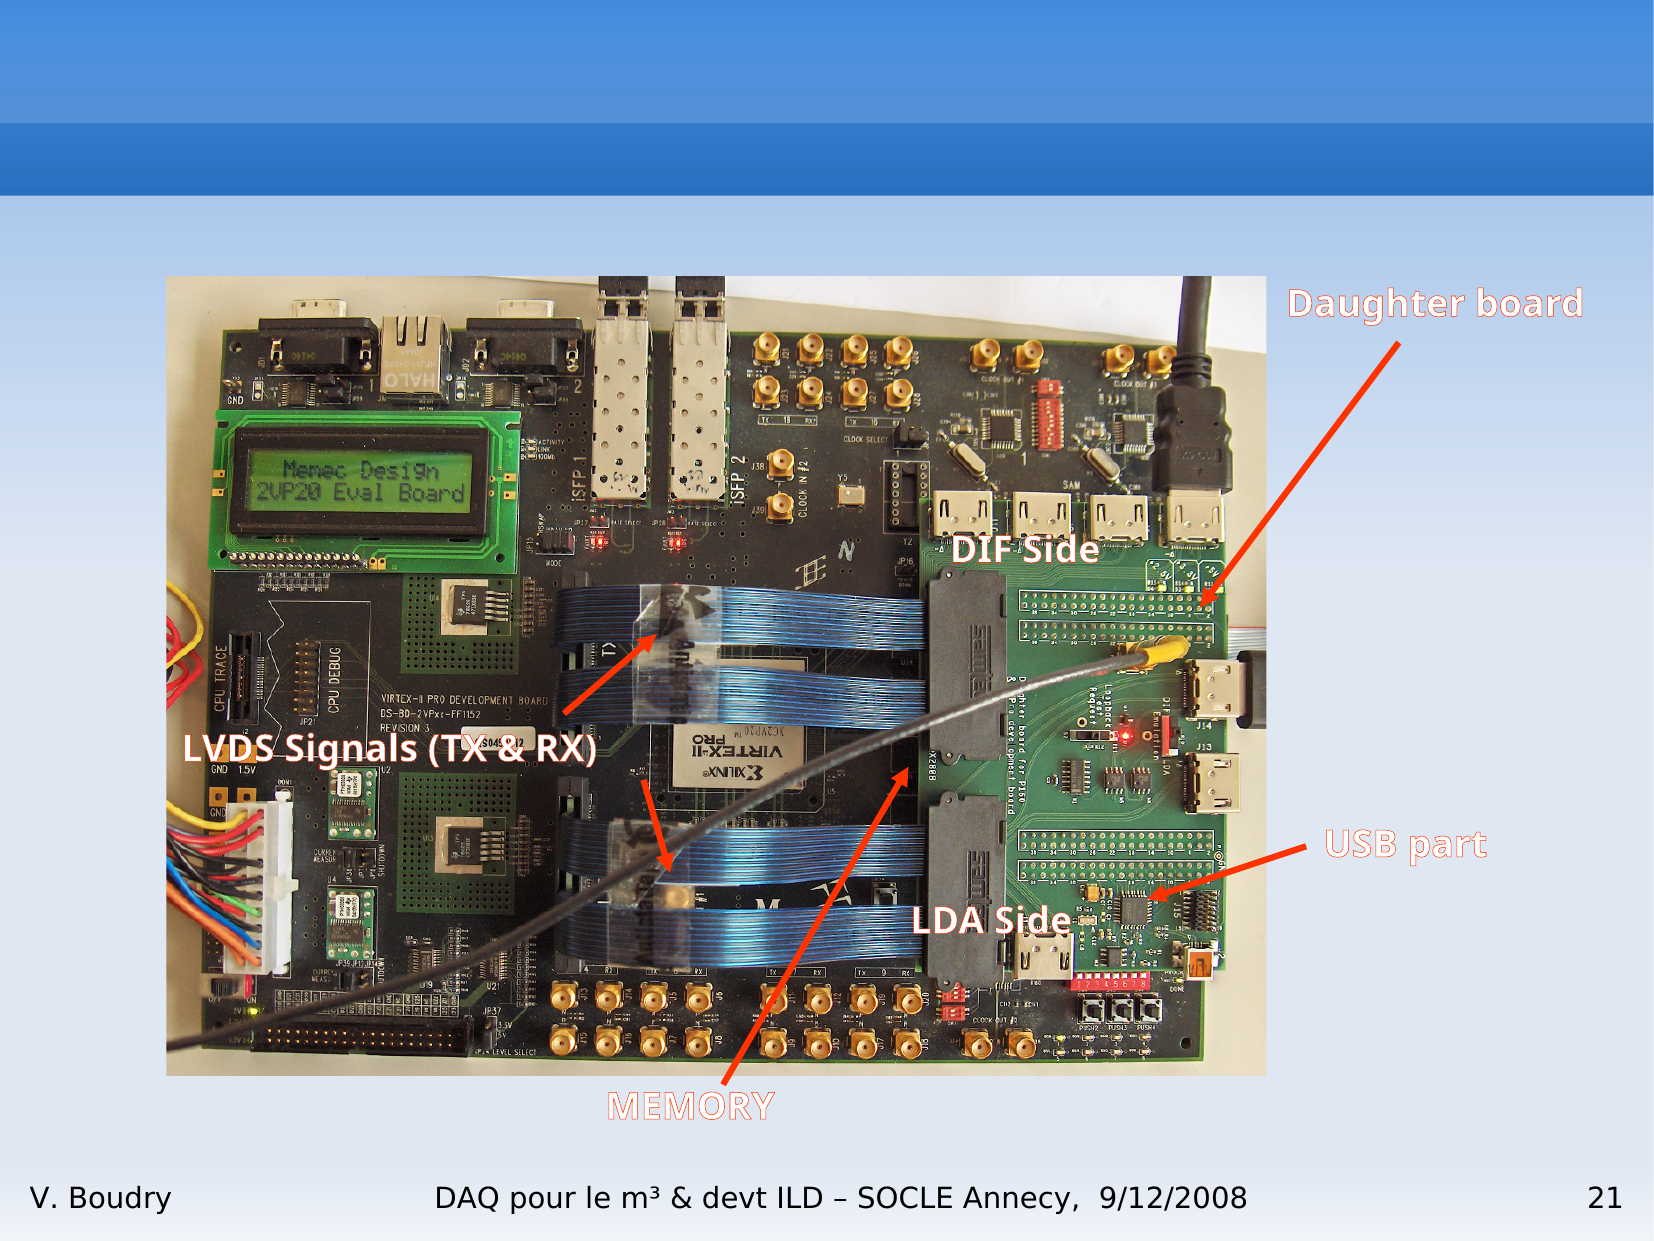

Daughter board
DIF Side
LVDS Signals (TX & RX)
USB part
LDA Side
MEMORY
DAQ pour le m³ & devt ILD – SOCLE Annecy, 9/12/2008
21